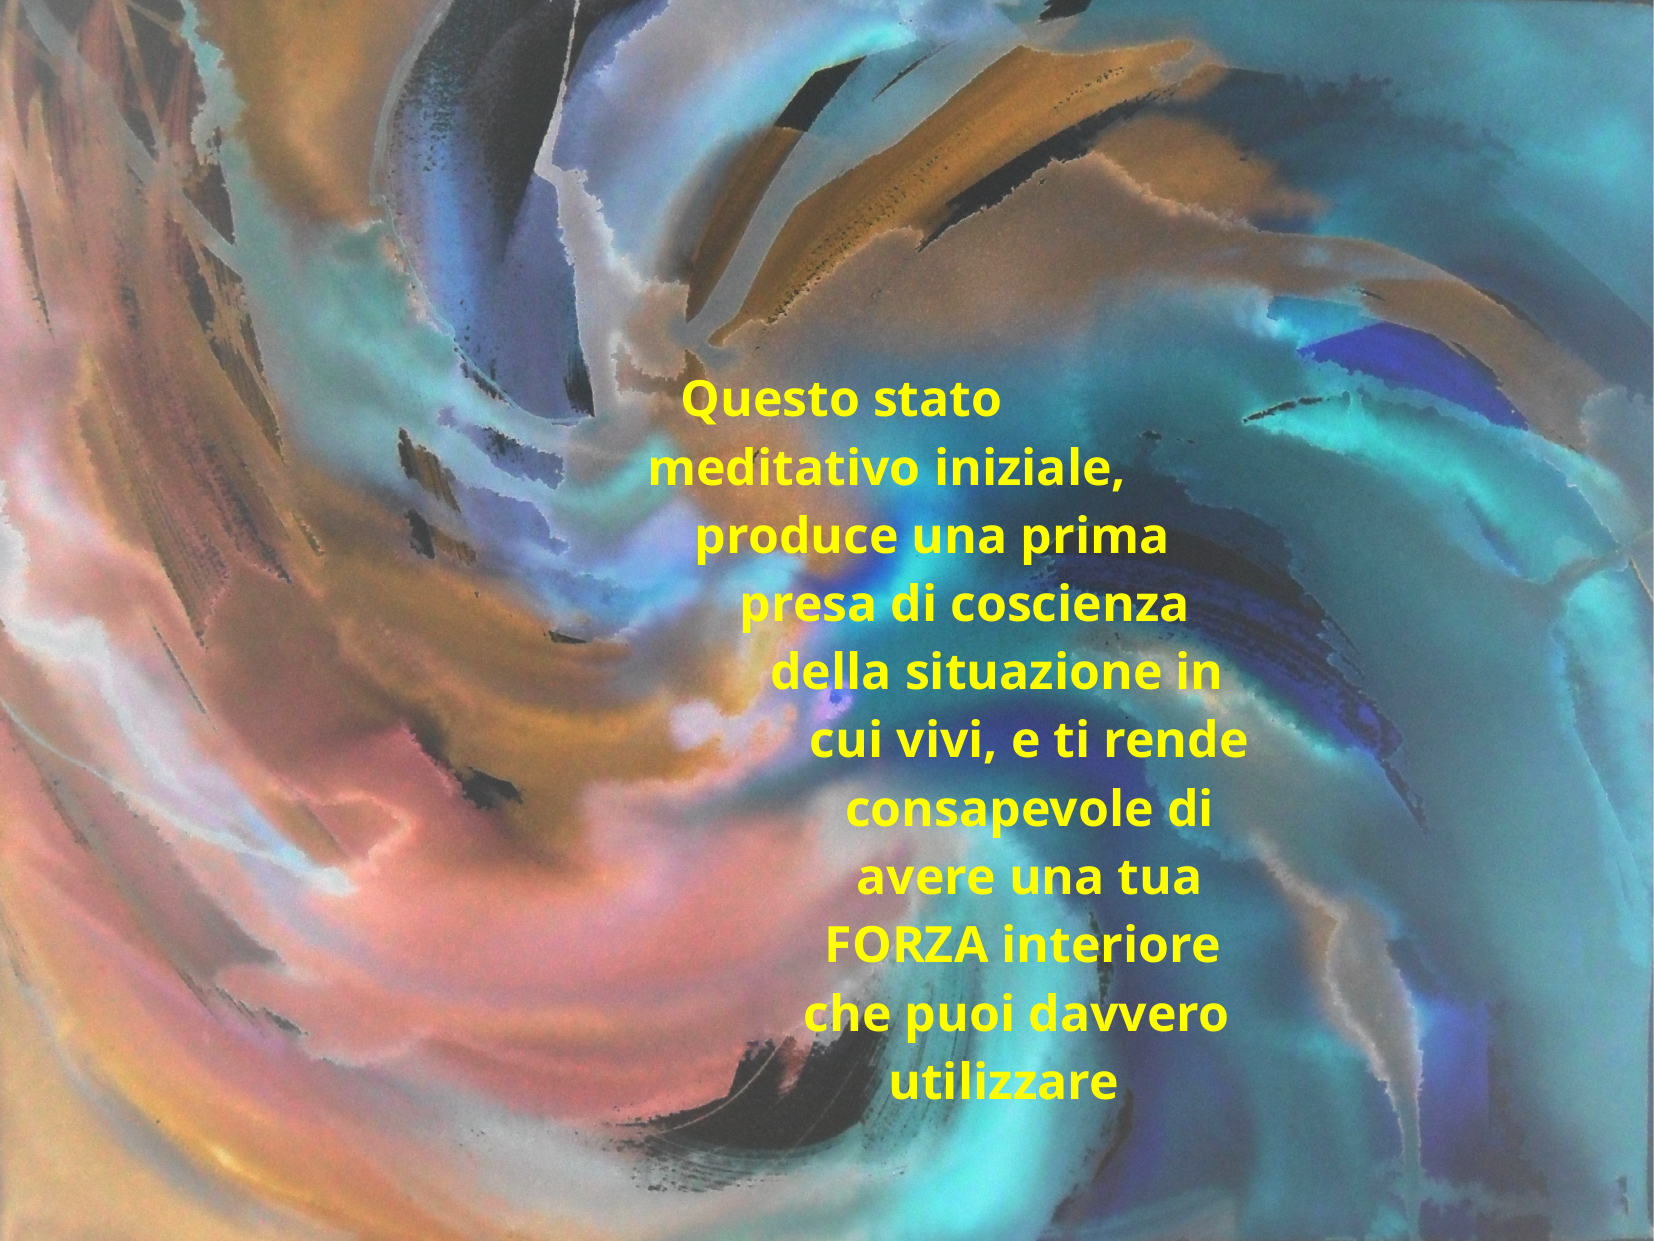

# Questo stato meditativo iniziale, produce una prima presa di coscienza della situazione in cui vivi, e ti rende consapevole di avere una tua FORZA interiore che puoi davvero utilizzare